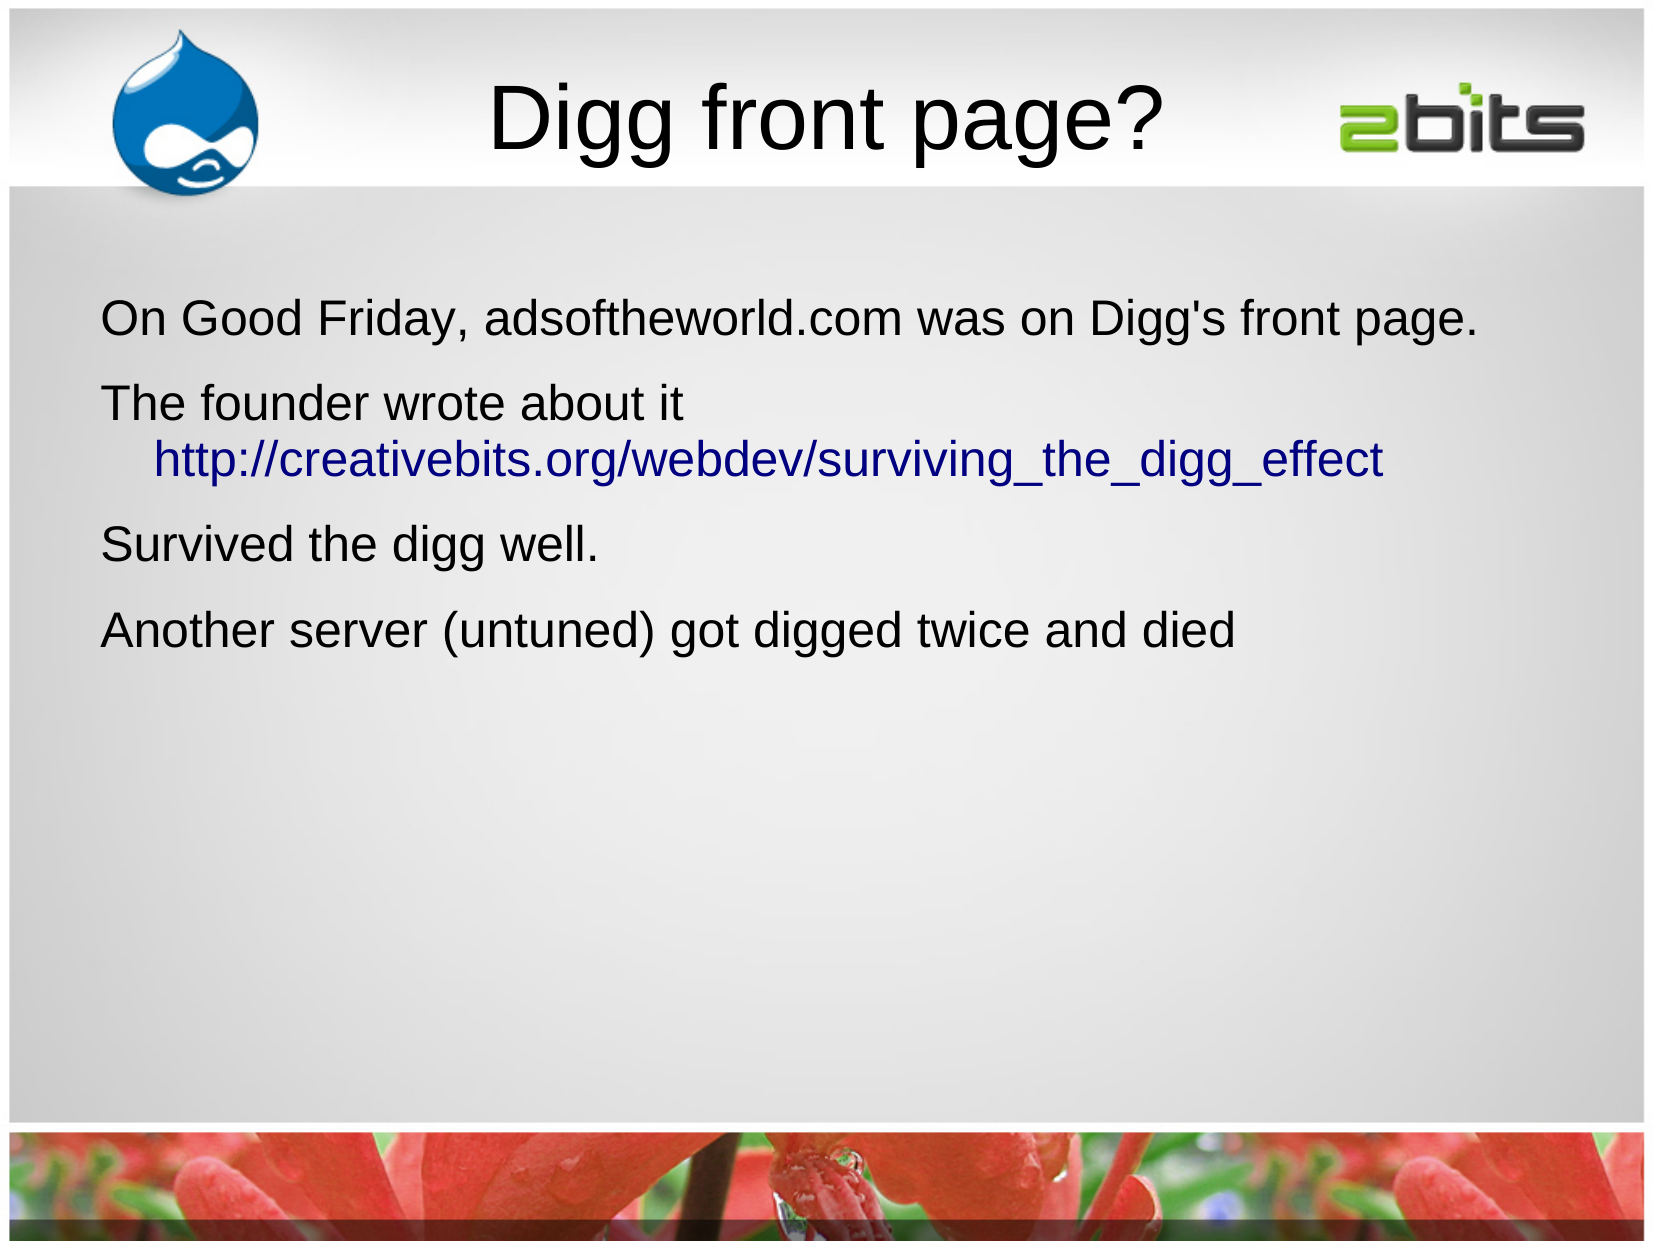

# Digg front page?
On Good Friday, adsoftheworld.com was on Digg's front page.
The founder wrote about it http://creativebits.org/webdev/surviving_the_digg_effect
Survived the digg well.
Another server (untuned) got digged twice and died